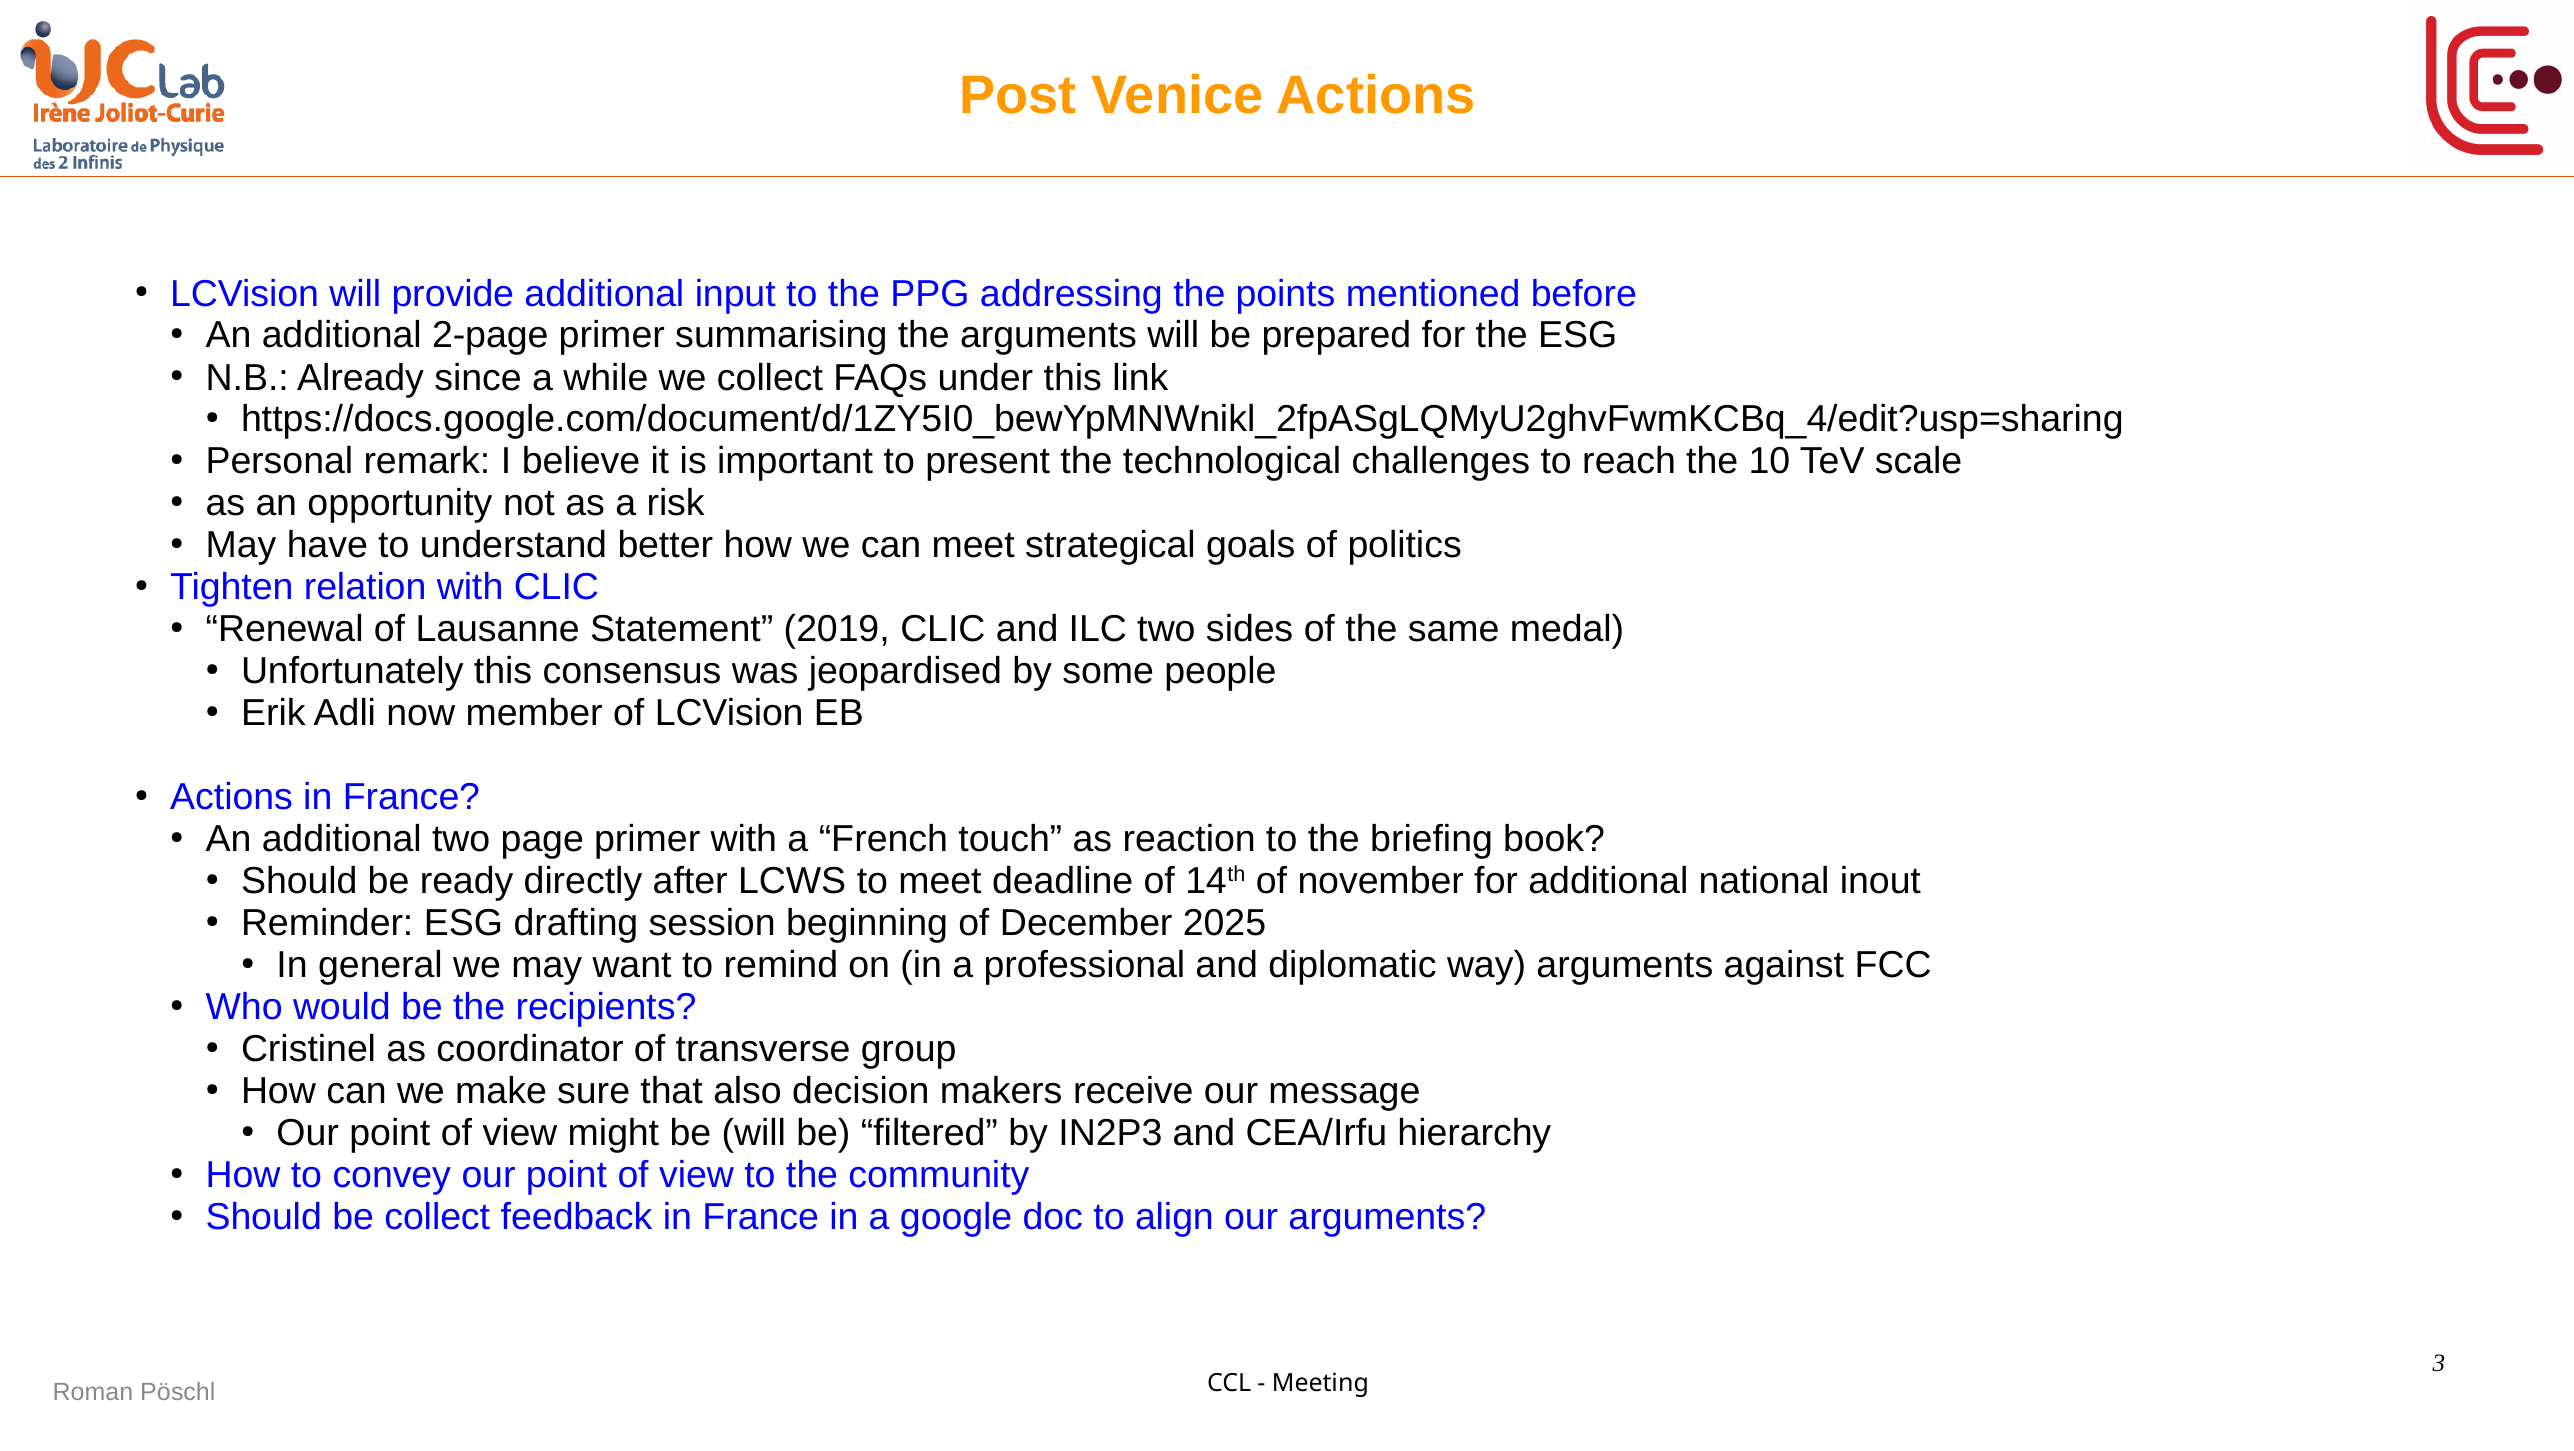

# Post Venice Actions
LCVision will provide additional input to the PPG addressing the points mentioned before
An additional 2-page primer summarising the arguments will be prepared for the ESG
N.B.: Already since a while we collect FAQs under this link
https://docs.google.com/document/d/1ZY5I0_bewYpMNWnikl_2fpASgLQMyU2ghvFwmKCBq_4/edit?usp=sharing
Personal remark: I believe it is important to present the technological challenges to reach the 10 TeV scale
as an opportunity not as a risk
May have to understand better how we can meet strategical goals of politics
Tighten relation with CLIC
“Renewal of Lausanne Statement” (2019, CLIC and ILC two sides of the same medal)
Unfortunately this consensus was jeopardised by some people
Erik Adli now member of LCVision EB
Actions in France?
An additional two page primer with a “French touch” as reaction to the briefing book?
Should be ready directly after LCWS to meet deadline of 14th of november for additional national inout
Reminder: ESG drafting session beginning of December 2025
In general we may want to remind on (in a professional and diplomatic way) arguments against FCC
Who would be the recipients?
Cristinel as coordinator of transverse group
How can we make sure that also decision makers receive our message
Our point of view might be (will be) “filtered” by IN2P3 and CEA/Irfu hierarchy
How to convey our point of view to the community
Should be collect feedback in France in a google doc to align our arguments?
3